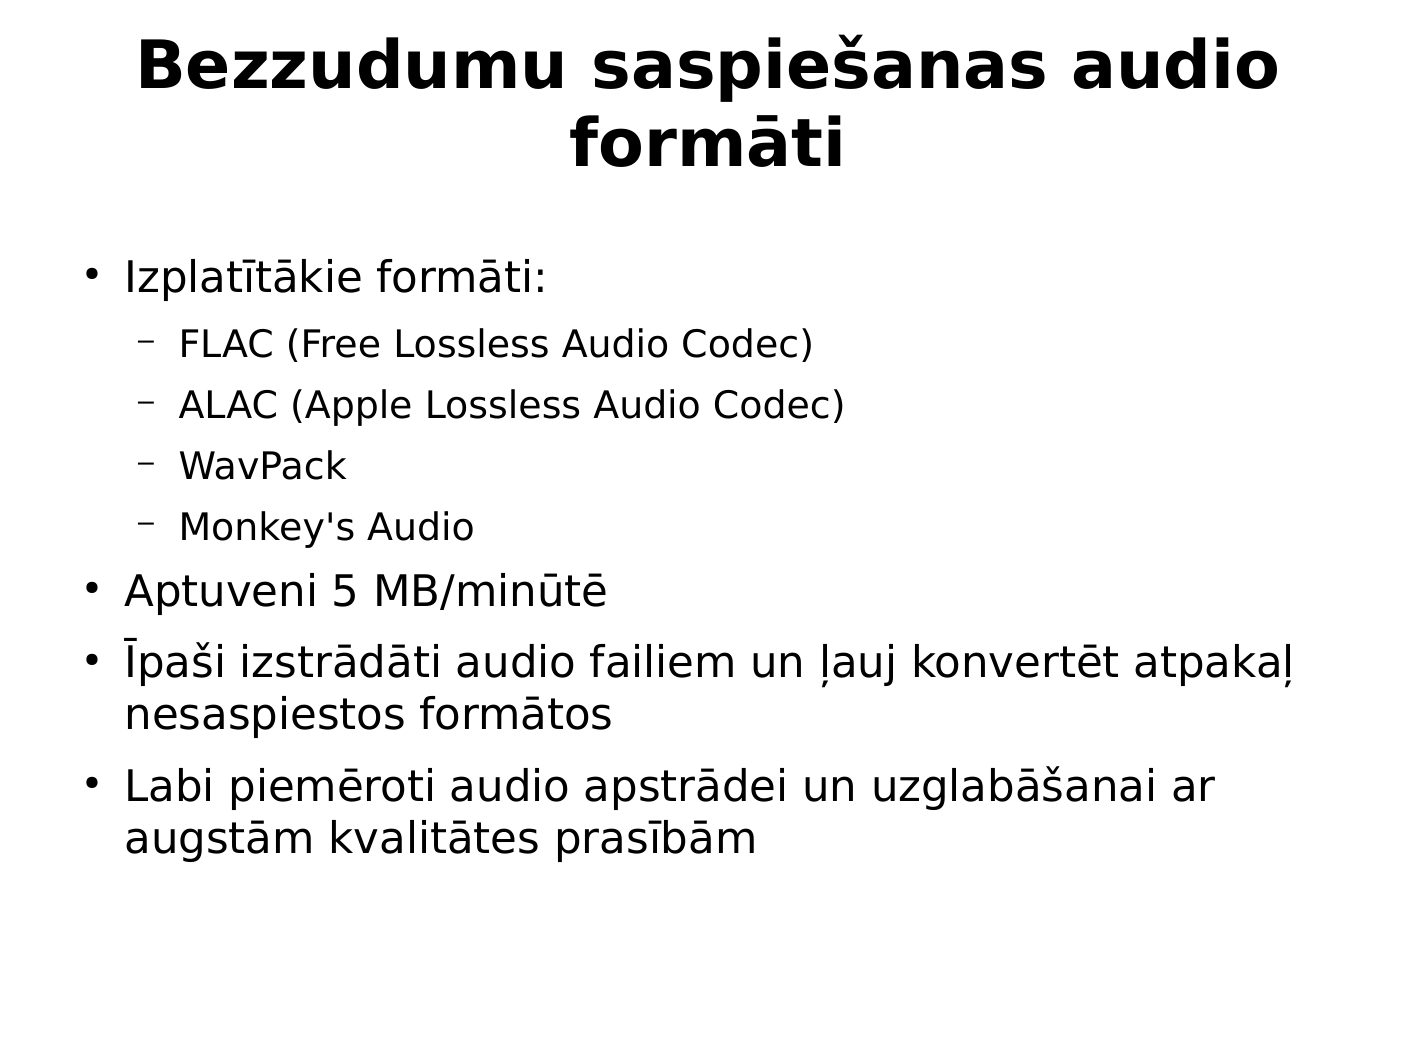

Bezzudumu saspiešanas audio formāti
# Izplatītākie formāti:
FLAC (Free Lossless Audio Codec)
ALAC (Apple Lossless Audio Codec)
WavPack
Monkey's Audio
Aptuveni 5 MB/minūtē
Īpaši izstrādāti audio failiem un ļauj konvertēt atpakaļ nesaspiestos formātos
Labi piemēroti audio apstrādei un uzglabāšanai ar augstām kvalitātes prasībām